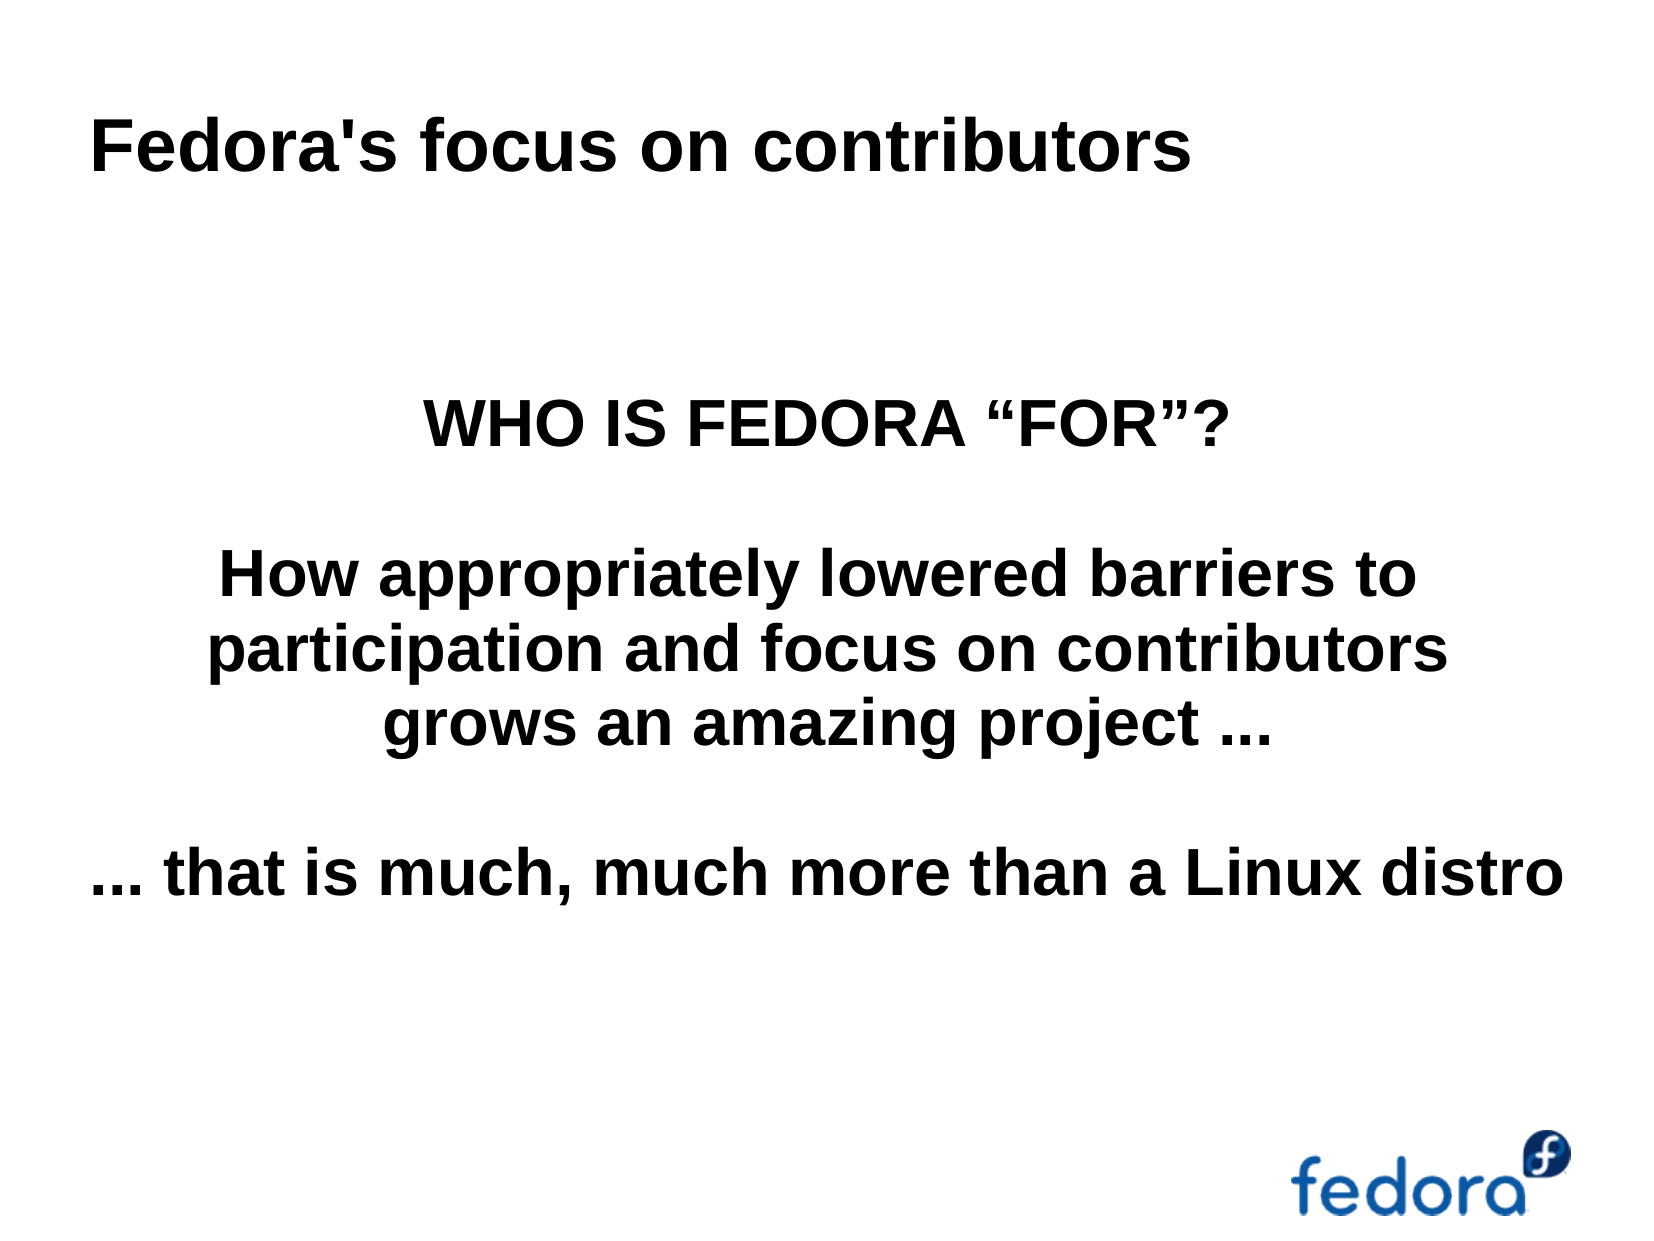

Fedora's focus on contributors
WHO IS FEDORA “FOR”?
How appropriately lowered barriers to
participation and focus on contributors
grows an amazing project ...
... that is much, much more than a Linux distro